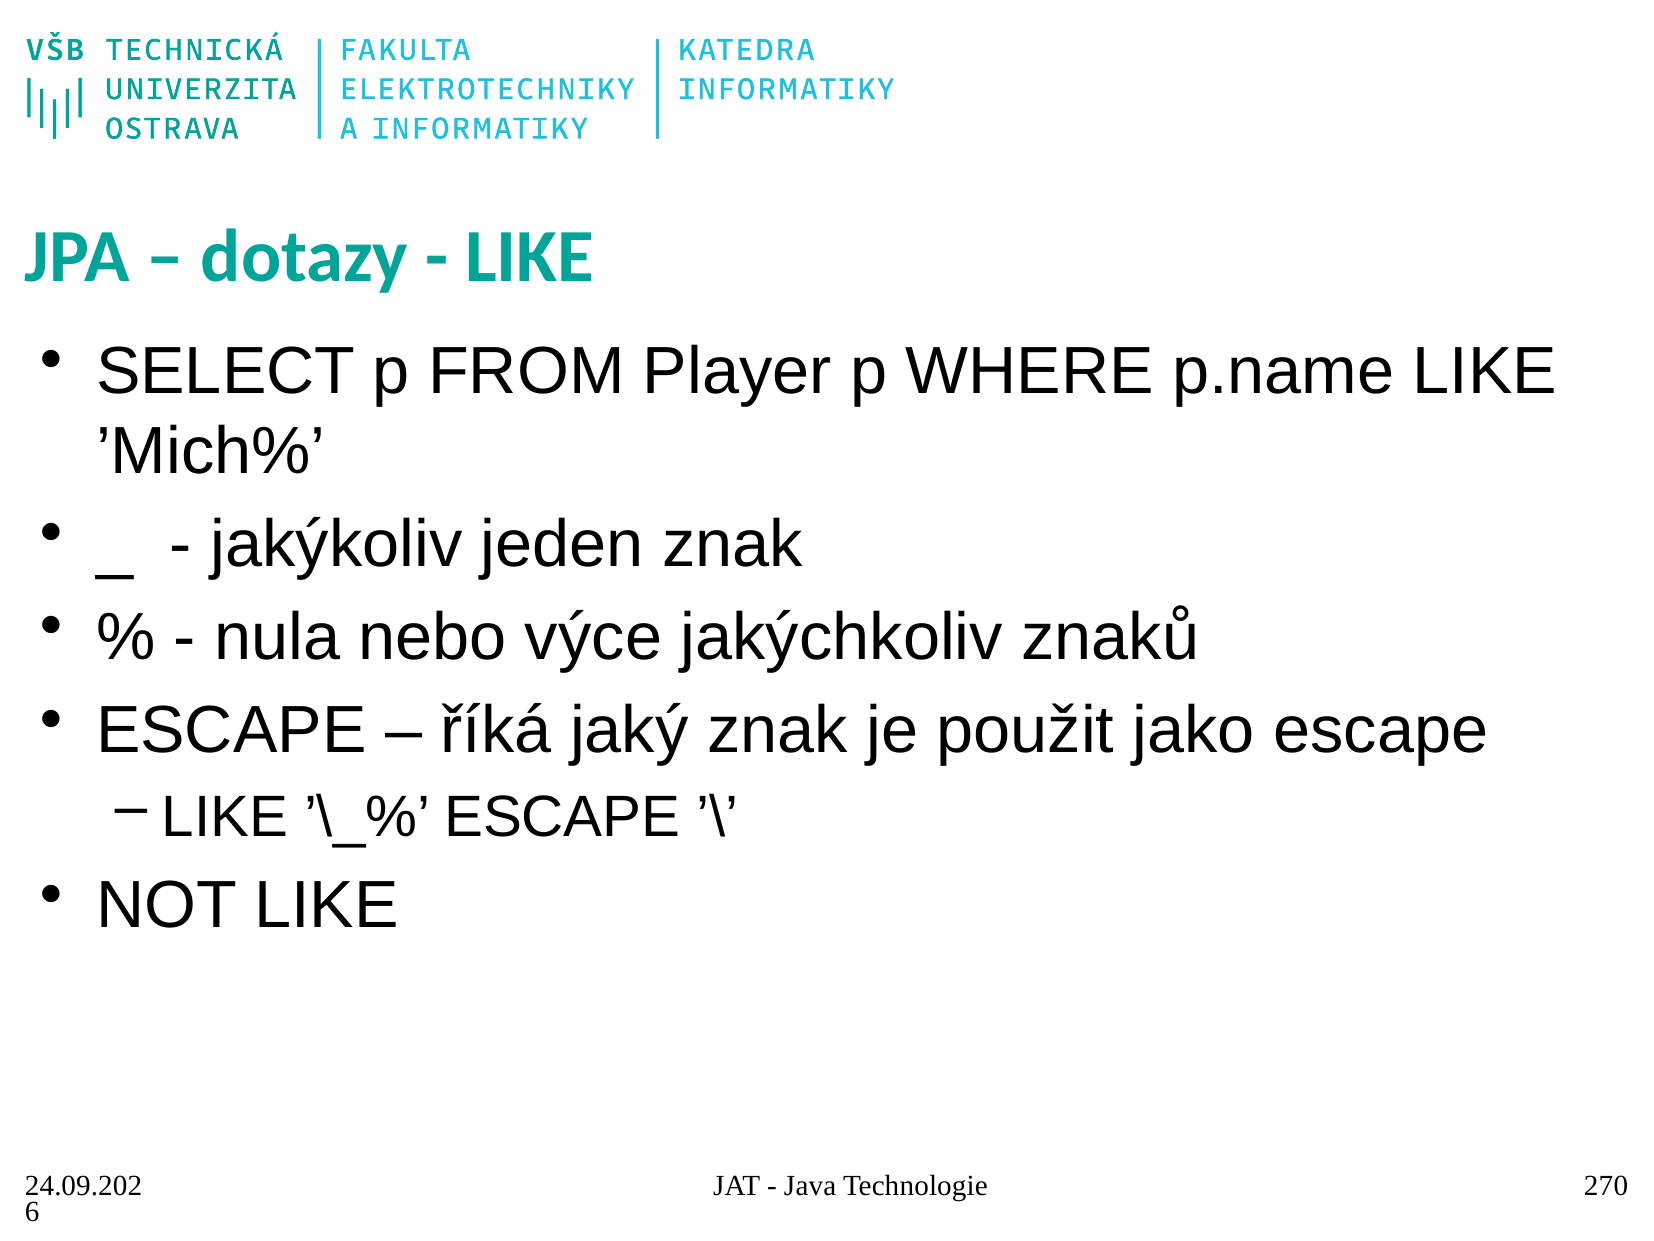

JPA – dotazy - LIKE
# SELECT p FROM Player p WHERE p.name LIKE ’Mich%’
_ - jakýkoliv jeden znak
% - nula nebo výce jakýchkoliv znaků
ESCAPE – říká jaký znak je použit jako escape
LIKE ’\_%’ ESCAPE ’\’
NOT LIKE
JAT - Java Technologie
270